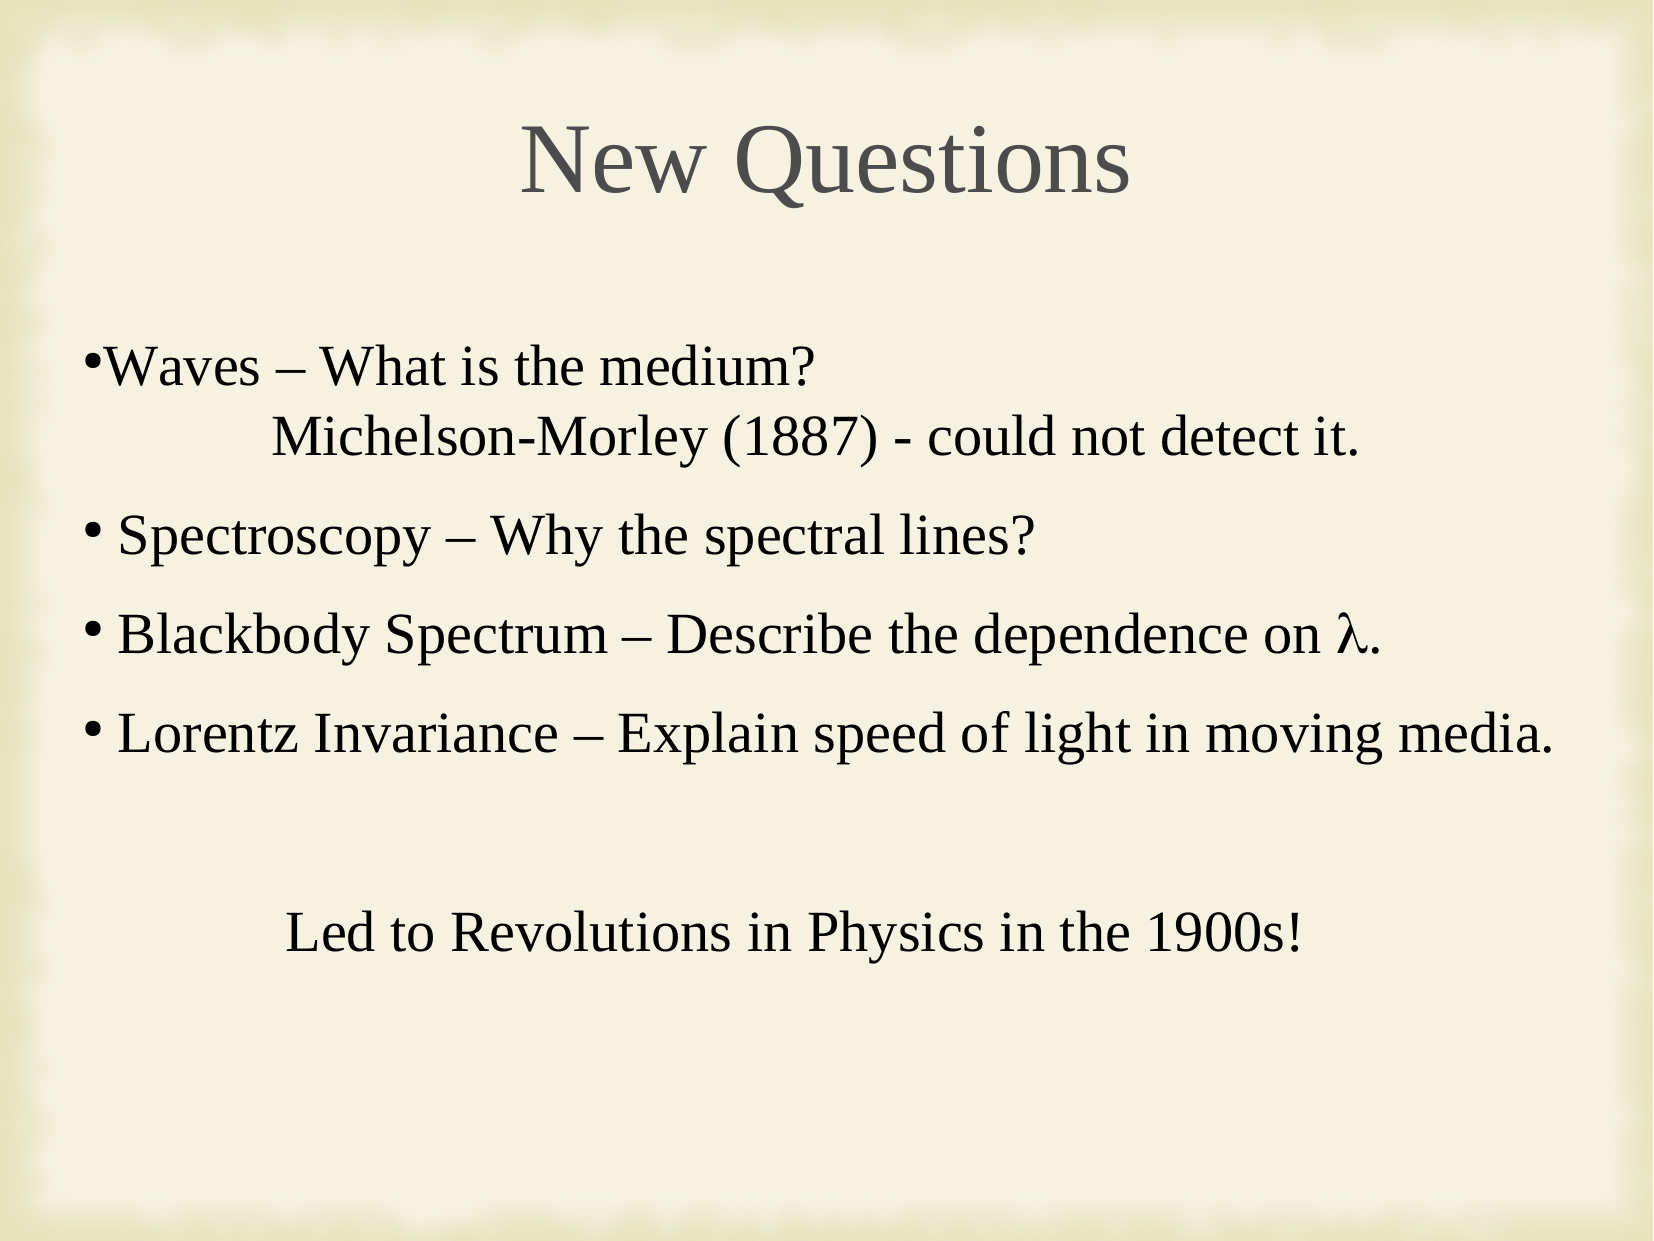

# New Questions
Waves – What is the medium?
 Michelson-Morley (1887) - could not detect it.
 Spectroscopy – Why the spectral lines?
 Blackbody Spectrum – Describe the dependence on l.
 Lorentz Invariance – Explain speed of light in moving media.
 Led to Revolutions in Physics in the 1900s!